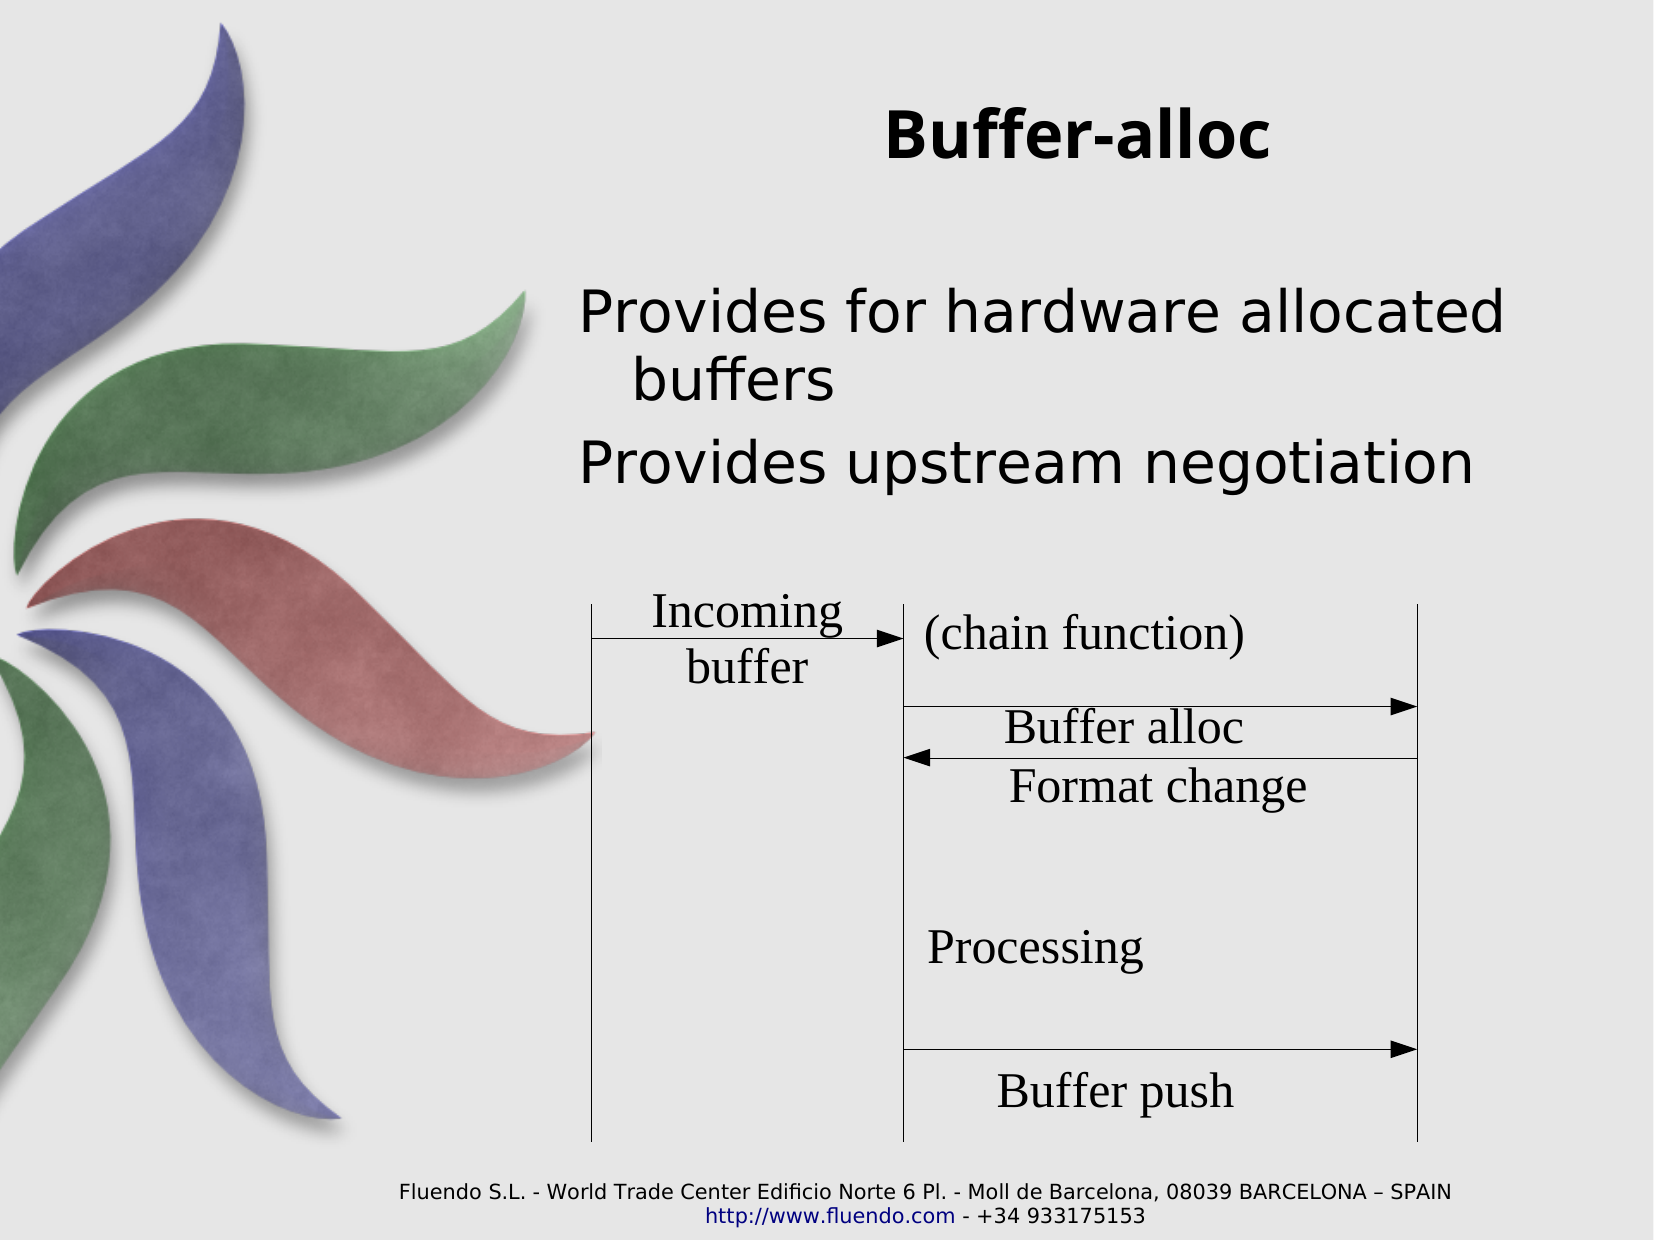

# Buffer-alloc
Provides for hardware allocated buffers
Provides upstream negotiation
(chain function)
Incoming
buffer
Buffer alloc
Format change
Processing
Buffer push